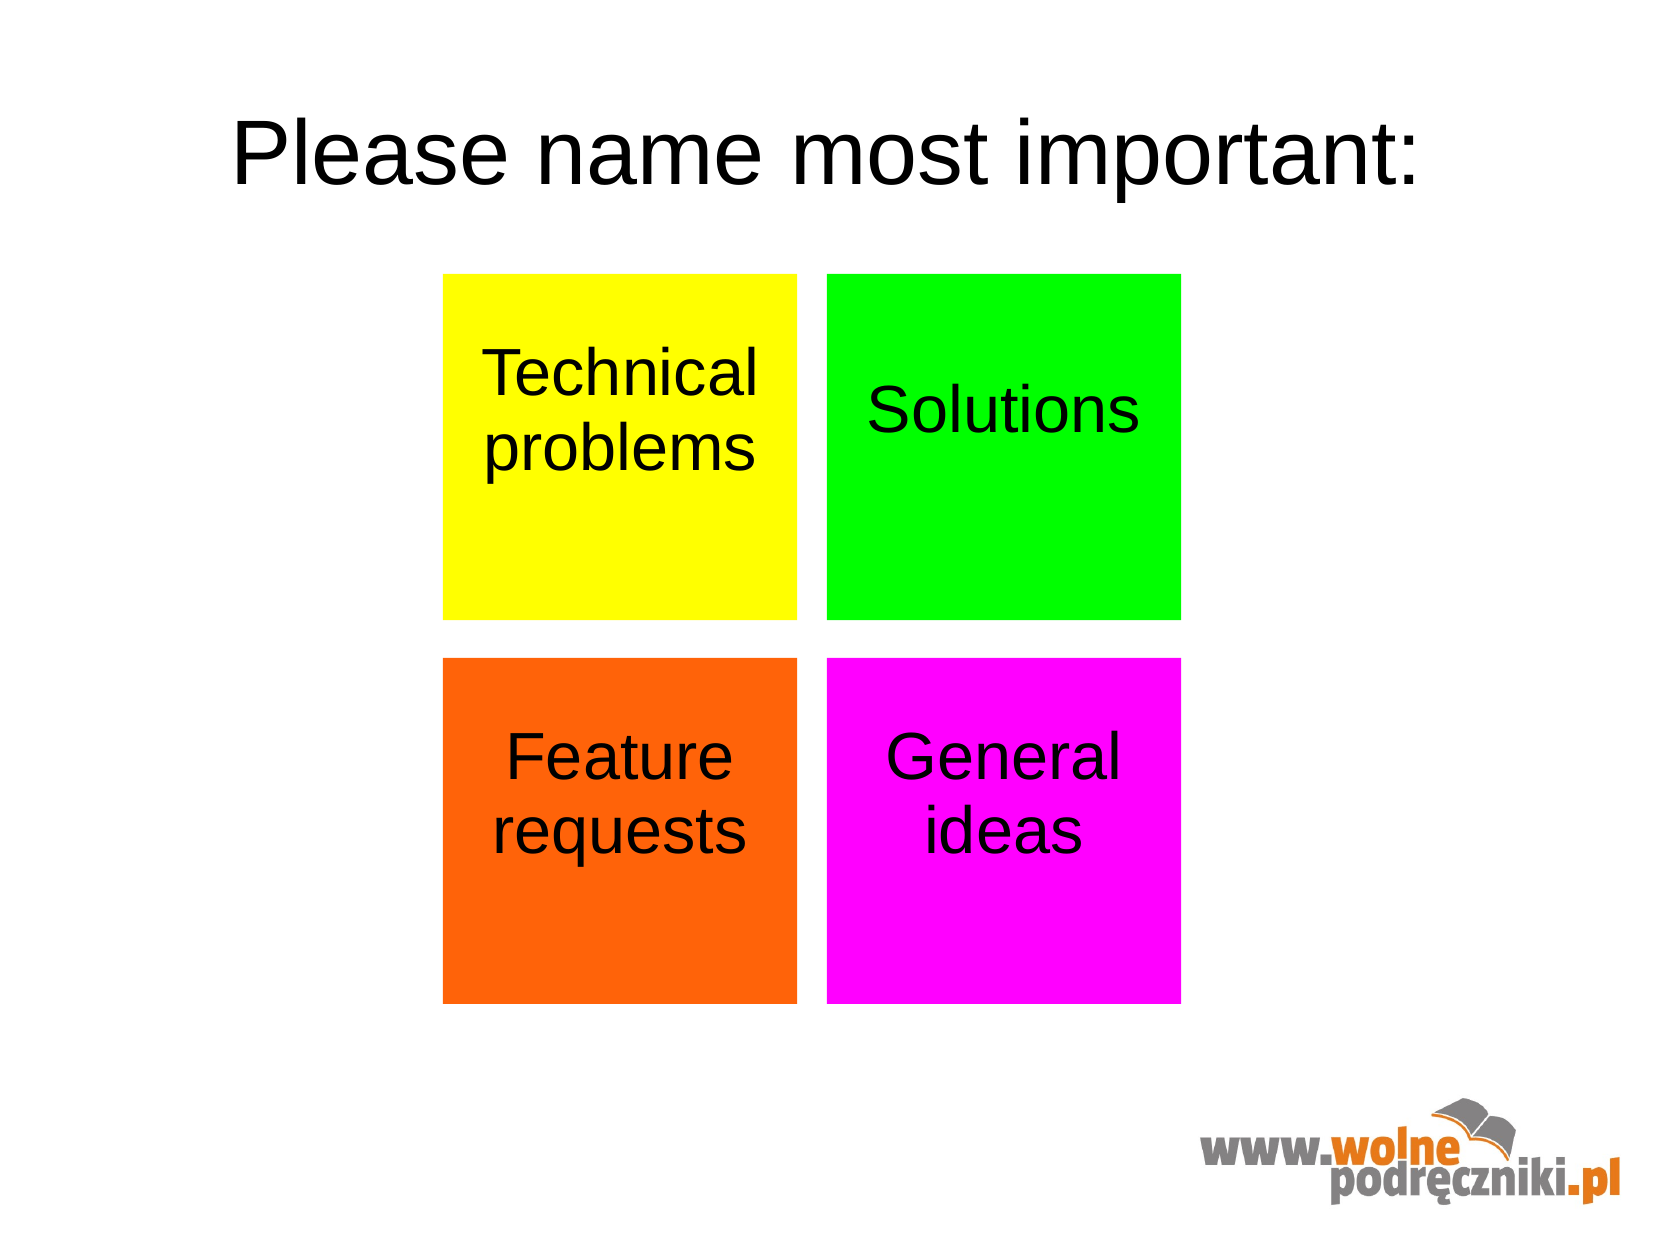

# Please name most important:
Technical problems
Solutions
Feature requests
General ideas